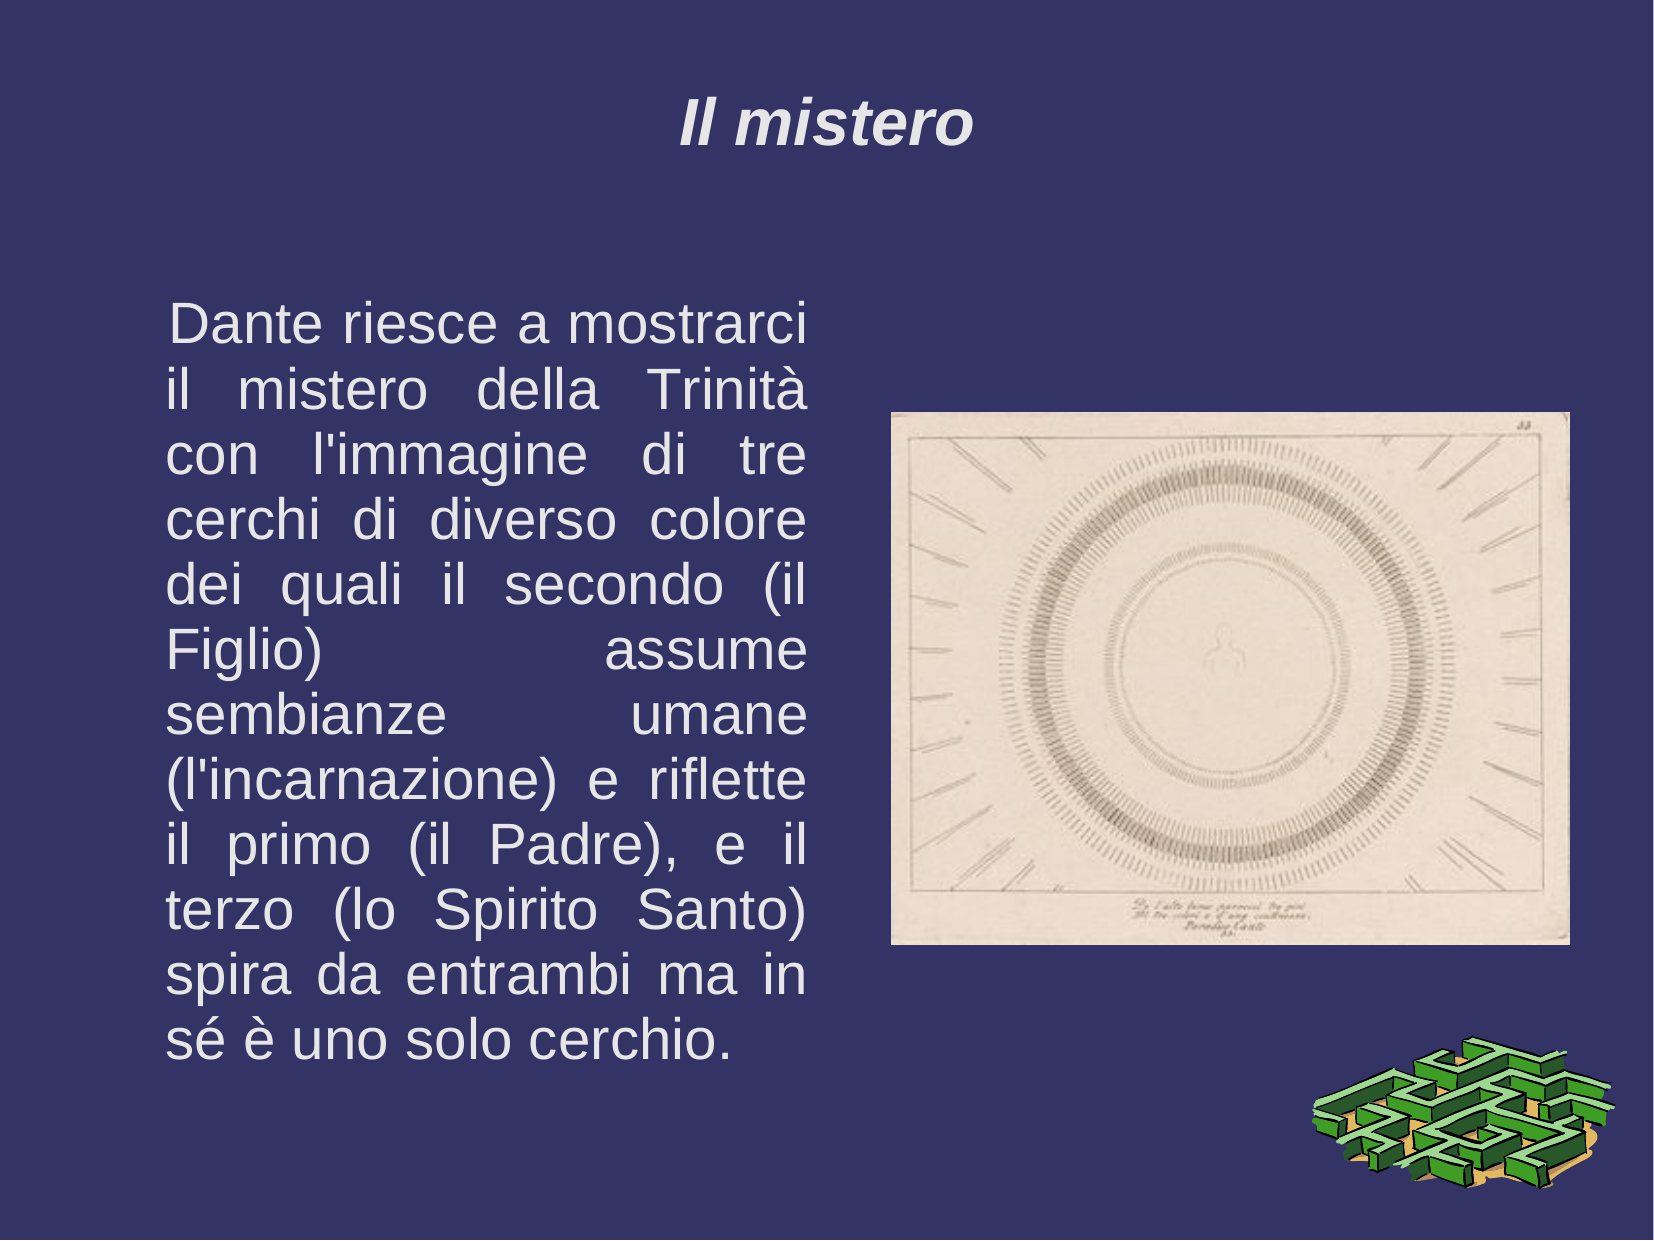

# Il mistero
 Dante riesce a mostrarci il mistero della Trinità con l'immagine di tre cerchi di diverso colore dei quali il secondo (il Figlio) assume sembianze umane (l'incarnazione) e riflette il primo (il Padre), e il terzo (lo Spirito Santo) spira da entrambi ma in sé è uno solo cerchio.